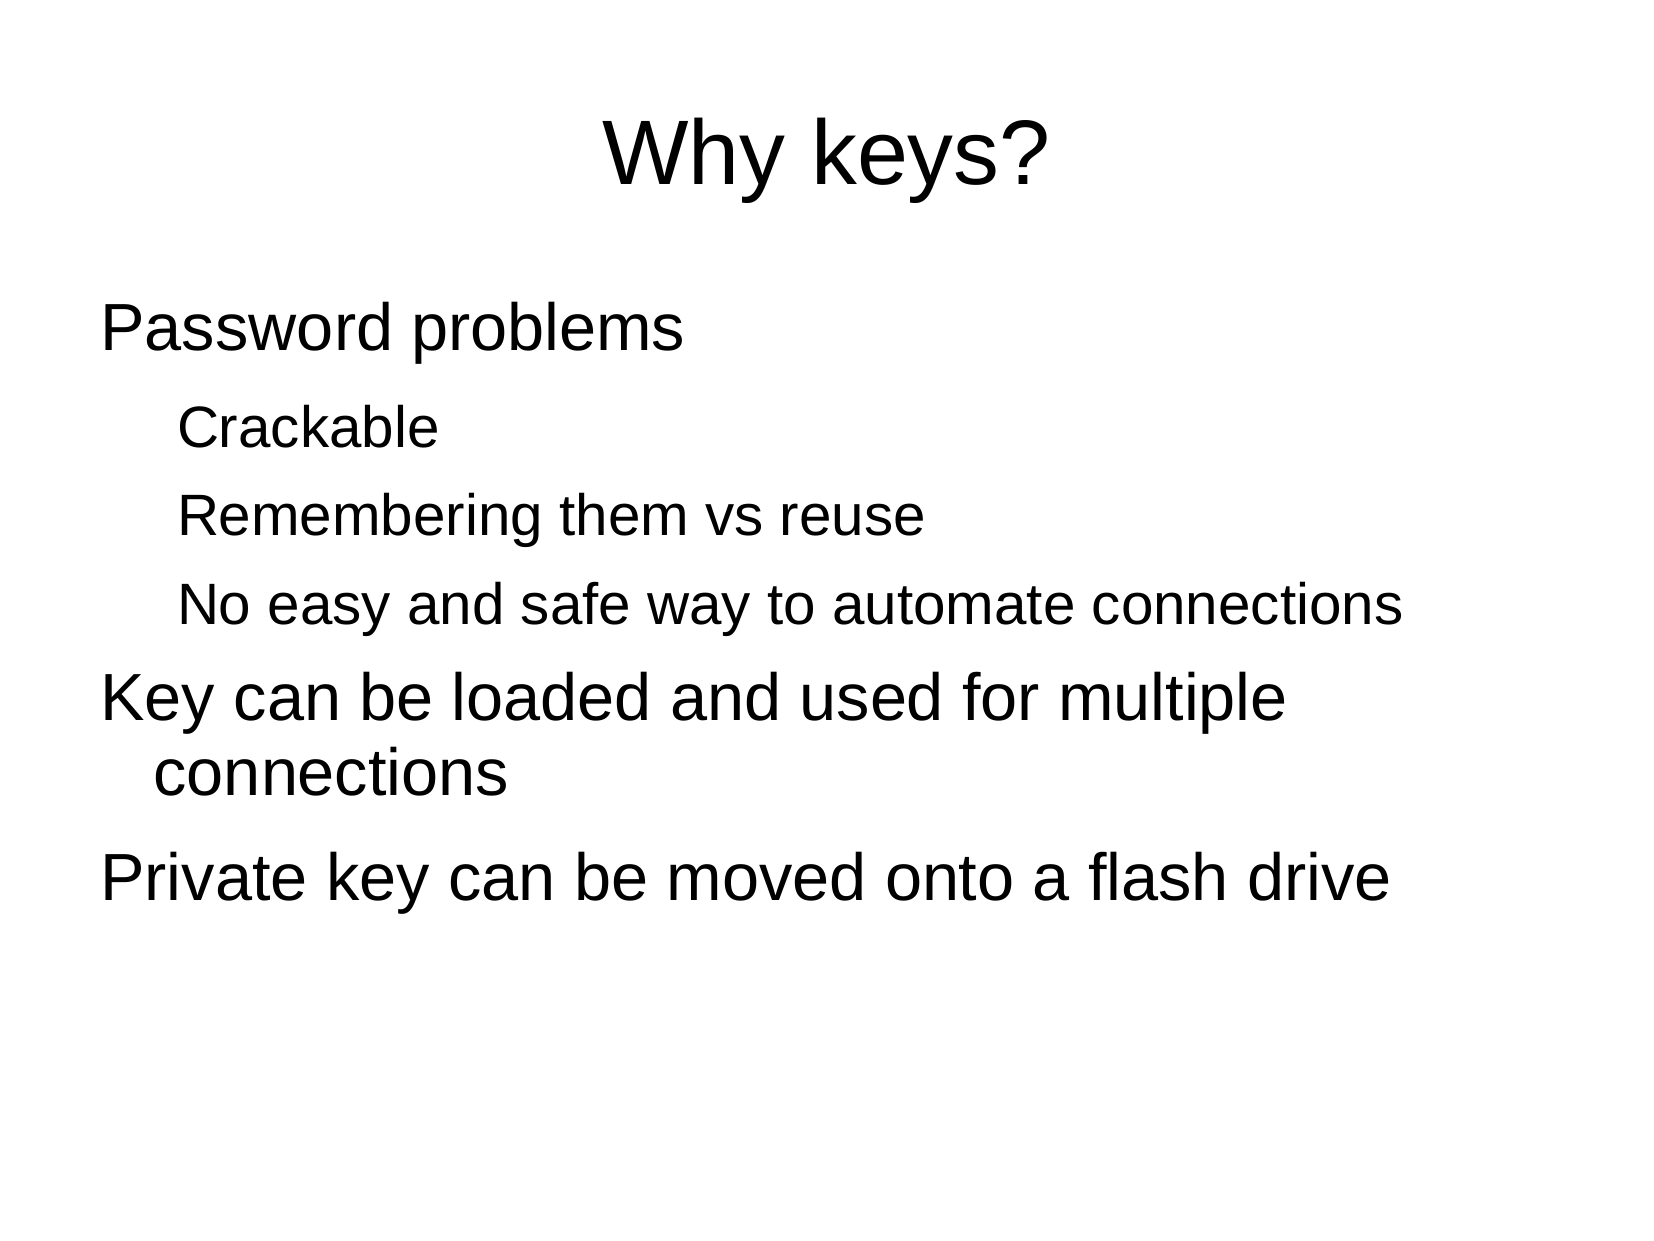

# Why keys?
Password problems
Crackable
Remembering them vs reuse
No easy and safe way to automate connections
Key can be loaded and used for multiple connections
Private key can be moved onto a flash drive